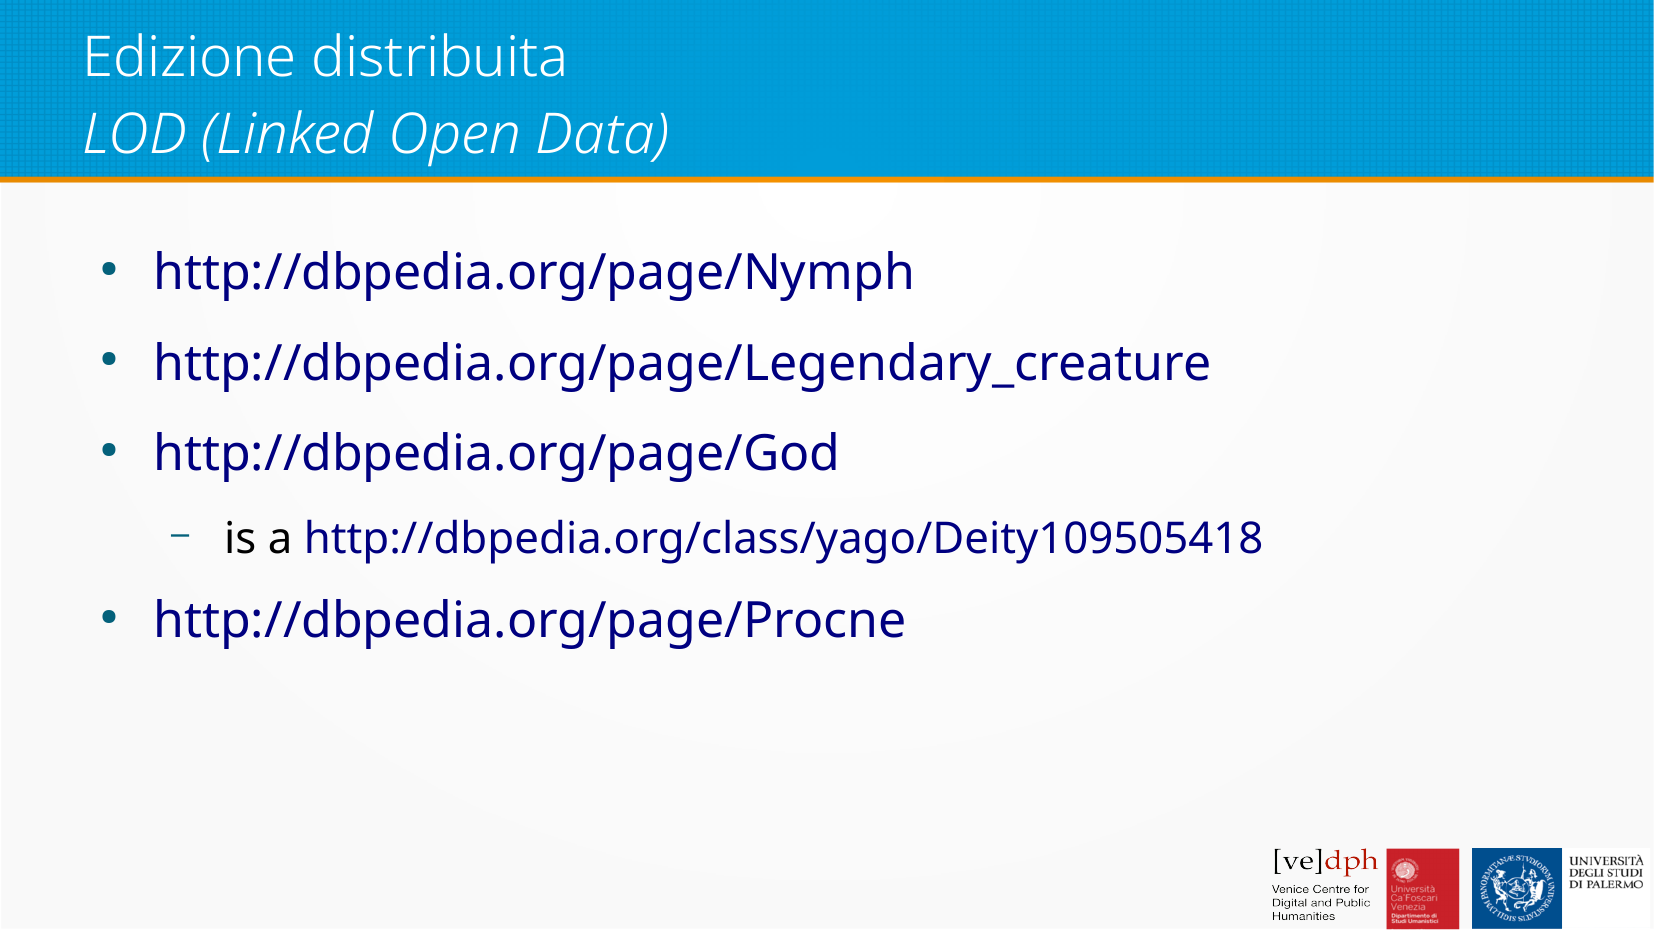

# Edizione distribuita LOD (Linked Open Data)
http://dbpedia.org/page/Nymph
http://dbpedia.org/page/Legendary_creature
http://dbpedia.org/page/God
is a http://dbpedia.org/class/yago/Deity109505418
http://dbpedia.org/page/Procne